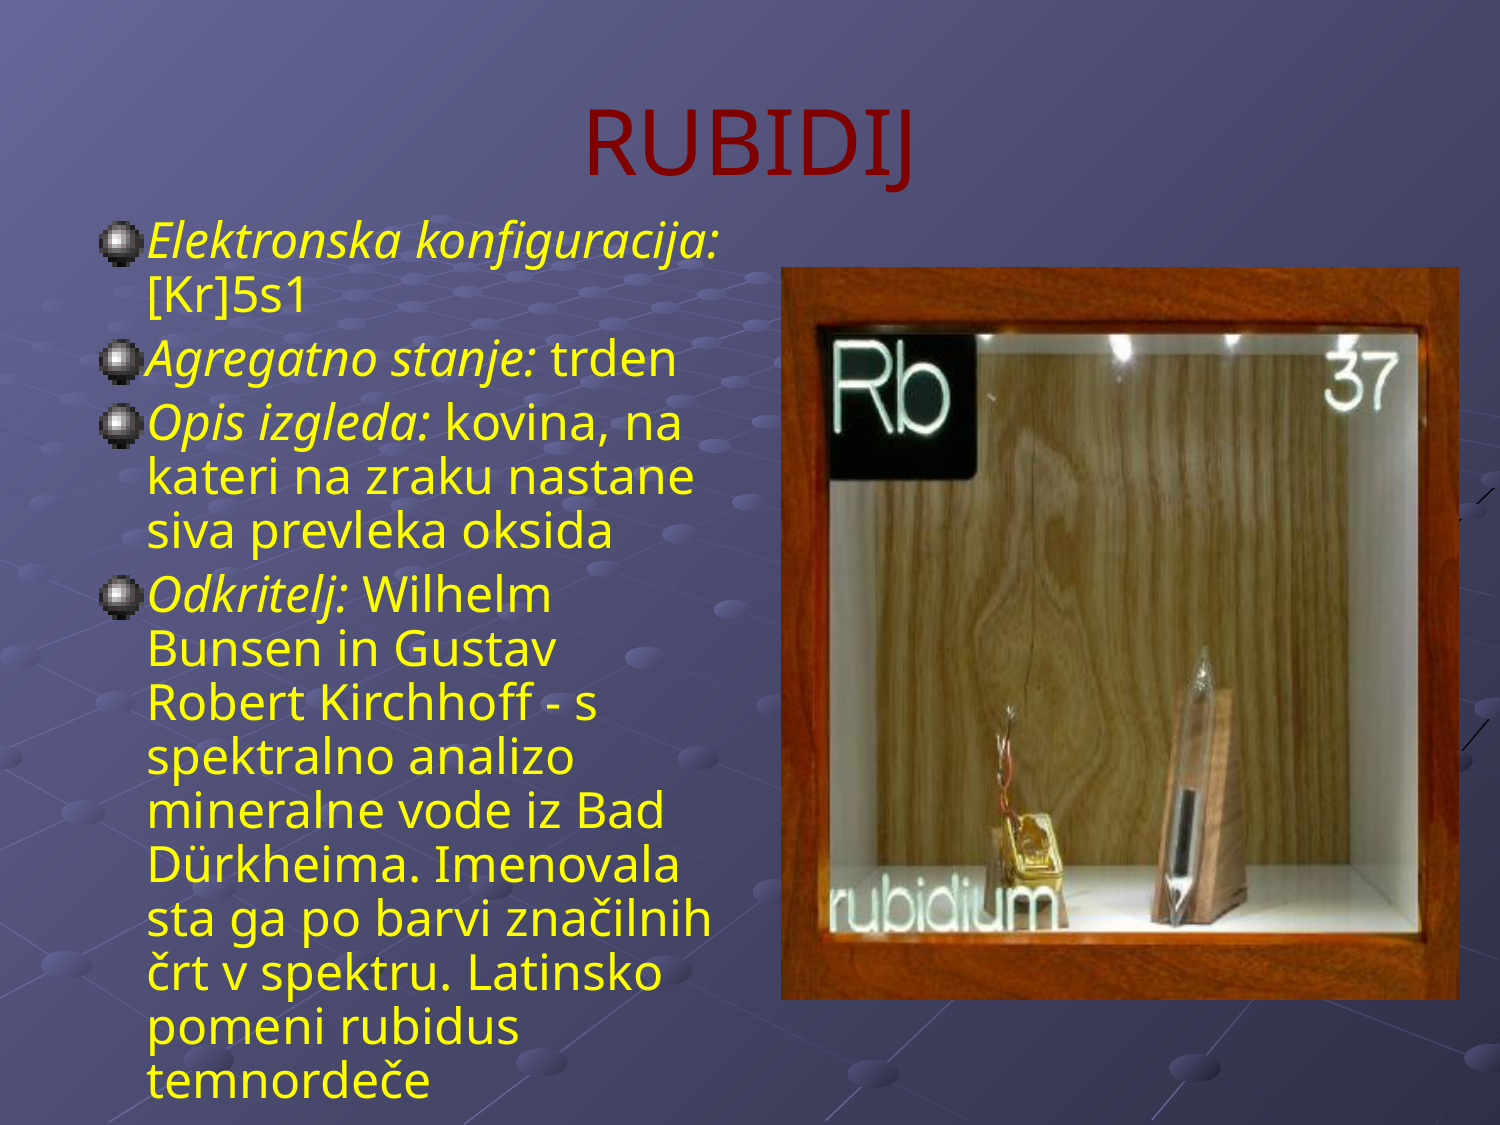

# RUBIDIJ
Elektronska konfiguracija: [Kr]5s1
Agregatno stanje: trden
Opis izgleda: kovina, na kateri na zraku nastane siva prevleka oksida
Odkritelj: Wilhelm Bunsen in Gustav Robert Kirchhoff - s spektralno analizo mineralne vode iz Bad Dürkheima. Imenovala sta ga po barvi značilnih črt v spektru. Latinsko pomeni rubidus temnordeče